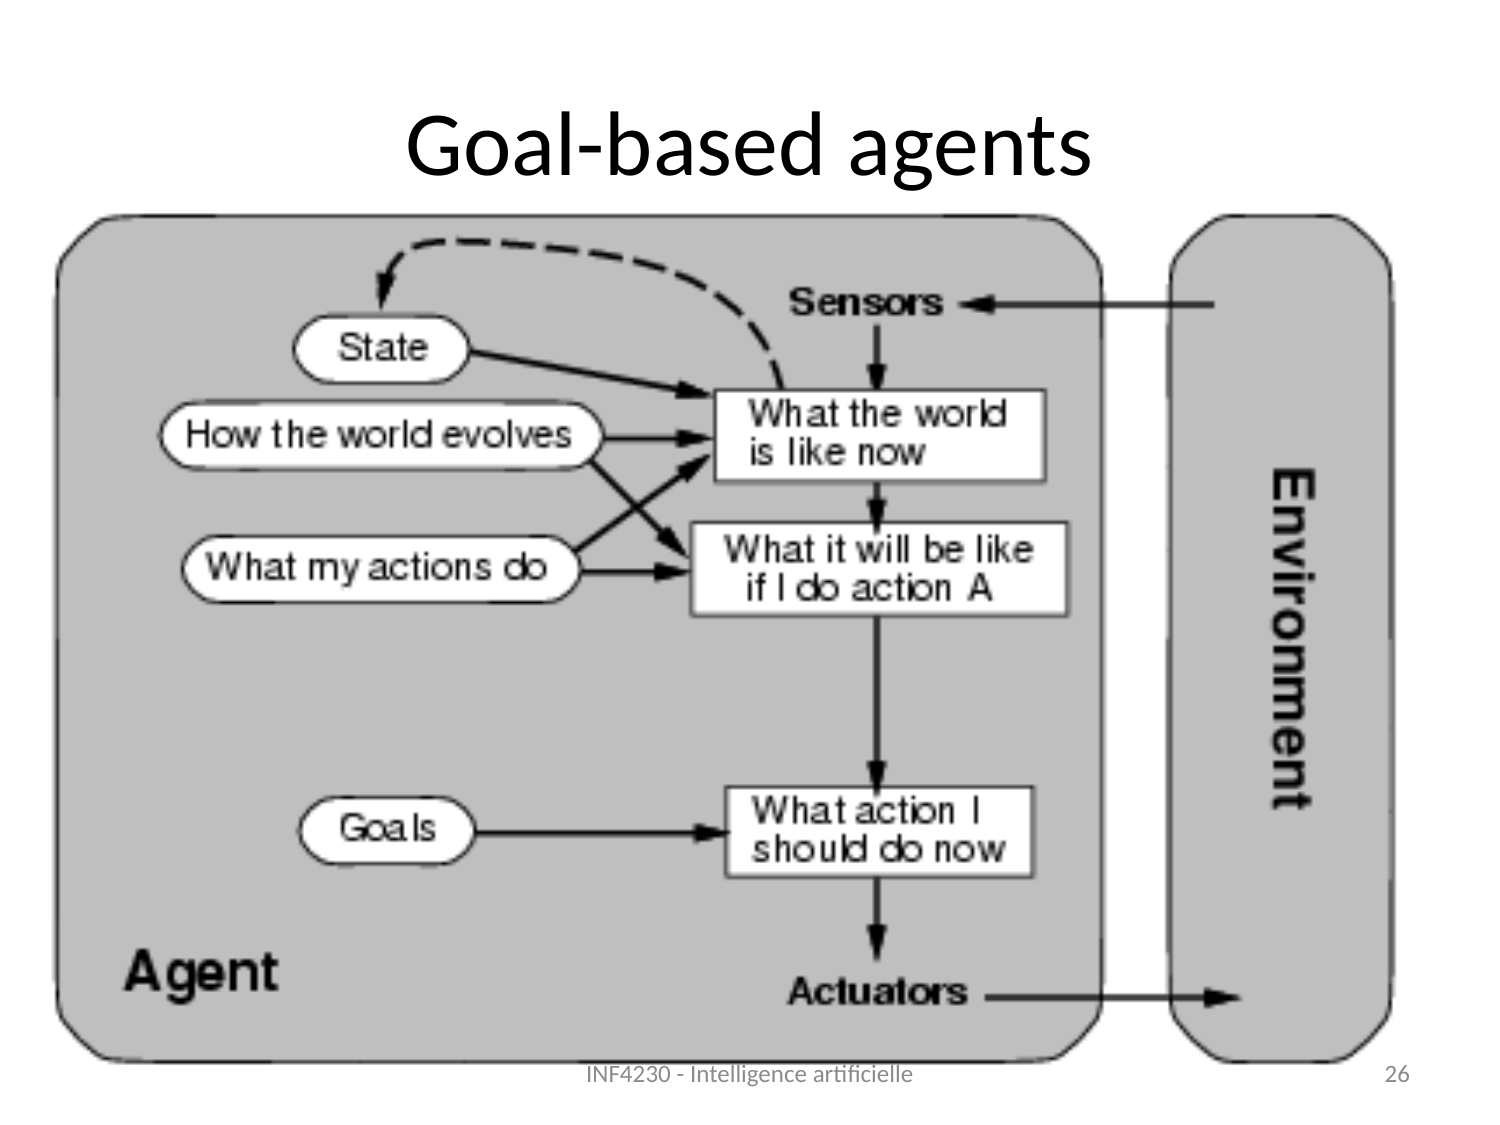

# Goal-based agents
INF4230 - Intelligence artificielle